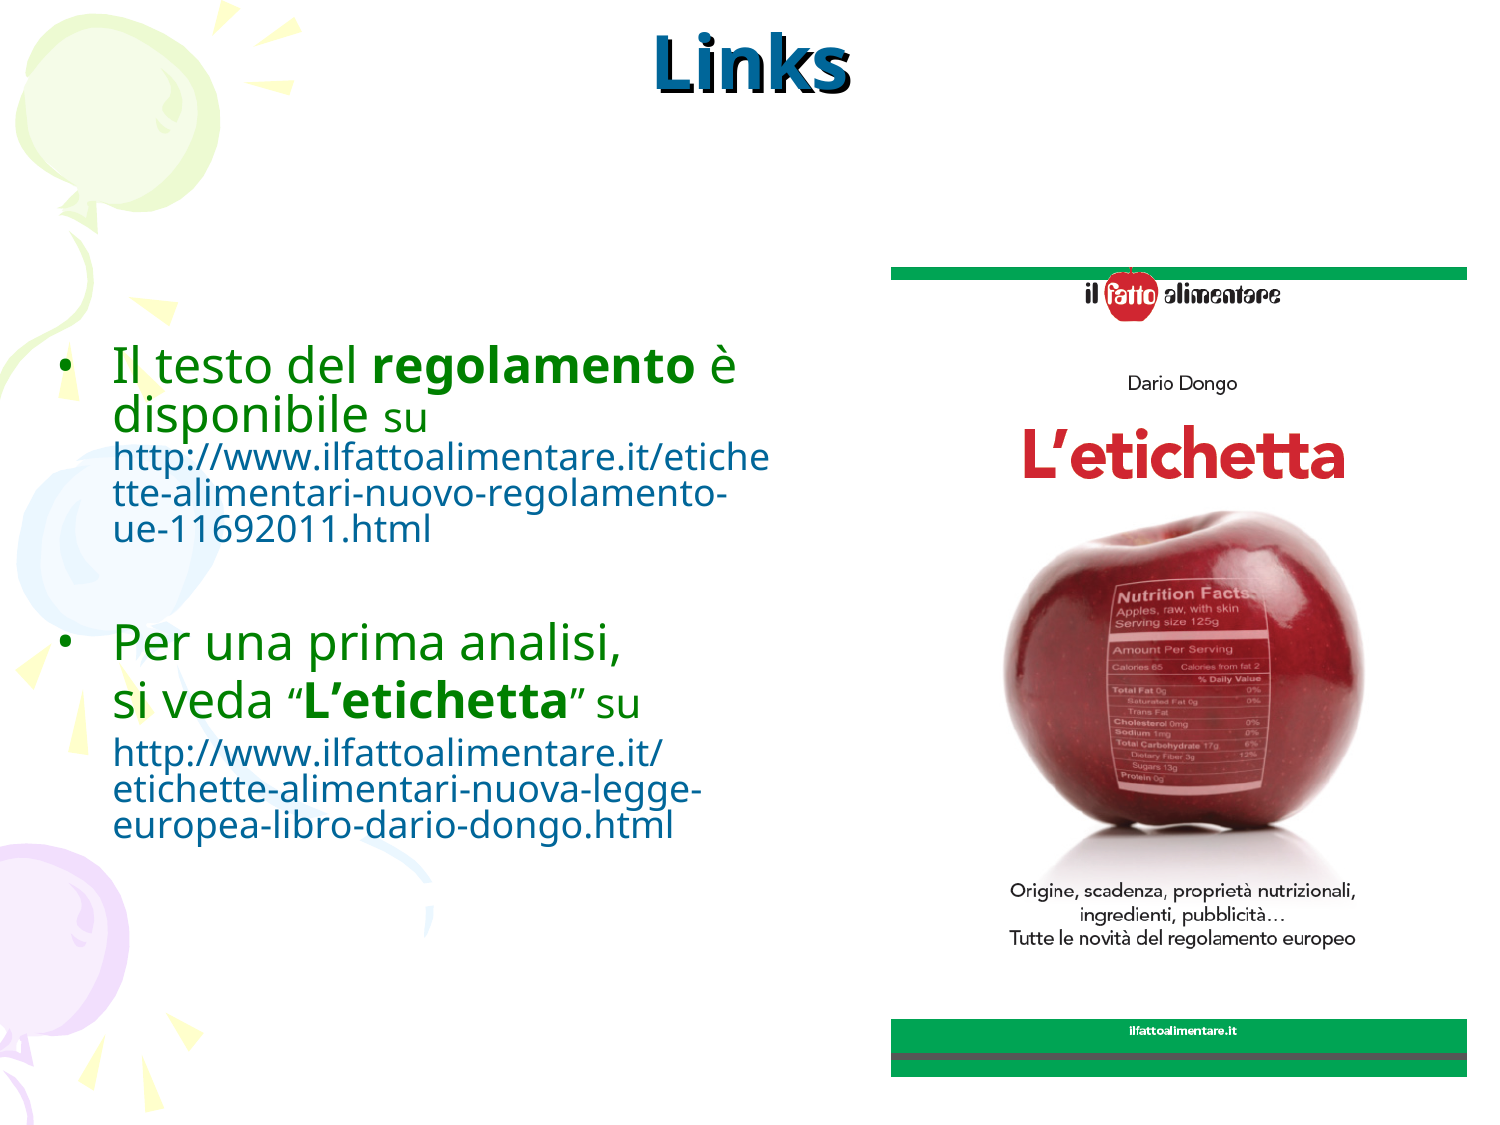

# Links
Il testo del regolamento è disponibile su http://www.ilfattoalimentare.it/etichette-alimentari-nuovo-regolamento-ue-11692011.html
Per una prima analisi,
	si veda “L’etichetta” su
	http://www.ilfattoalimentare.it/etichette-alimentari-nuova-legge-europea-libro-dario-dongo.html